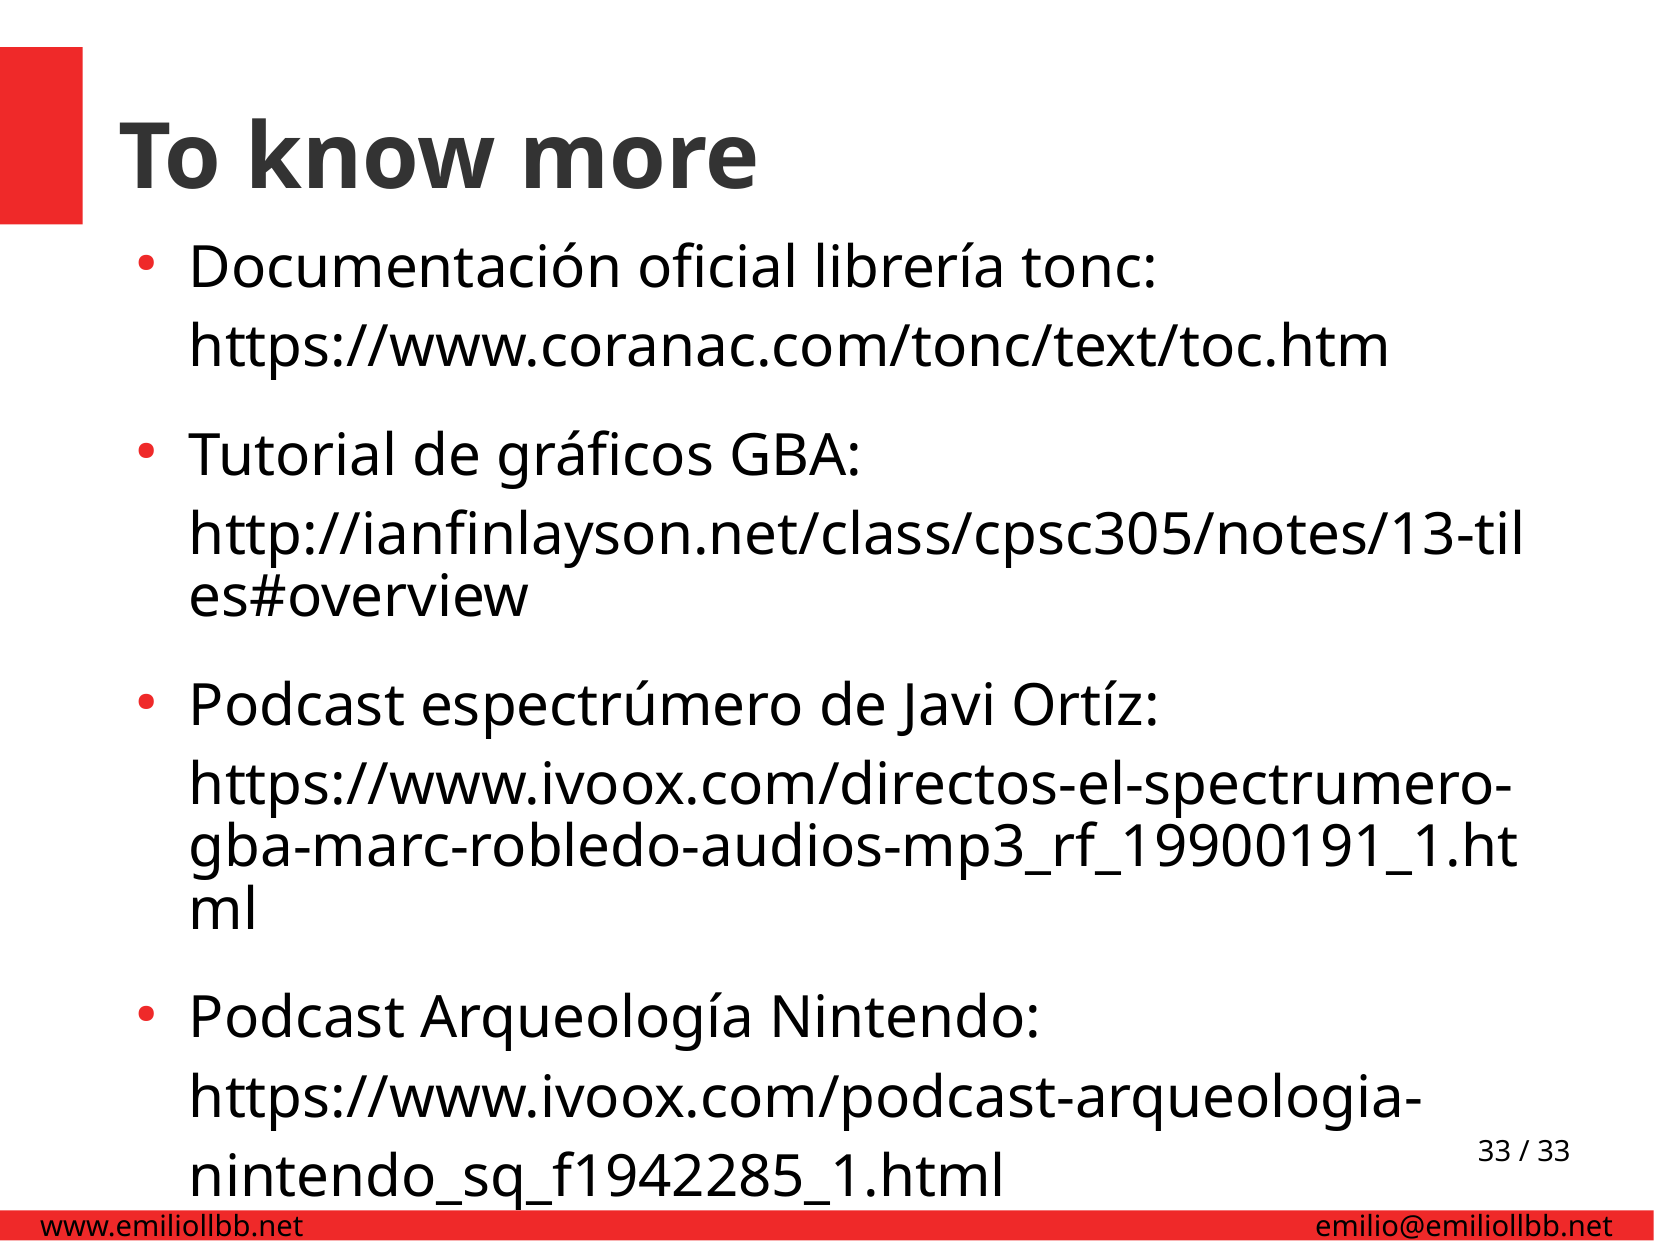

# To know more
Documentación oficial librería tonc: https://www.coranac.com/tonc/text/toc.htm
Tutorial de gráficos GBA: http://ianfinlayson.net/class/cpsc305/notes/13-tiles#overview
Podcast espectrúmero de Javi Ortíz: https://www.ivoox.com/directos-el-spectrumero-gba-marc-robledo-audios-mp3_rf_19900191_1.html
Podcast Arqueología Nintendo: https://www.ivoox.com/podcast-arqueologia-nintendo_sq_f1942285_1.html
33